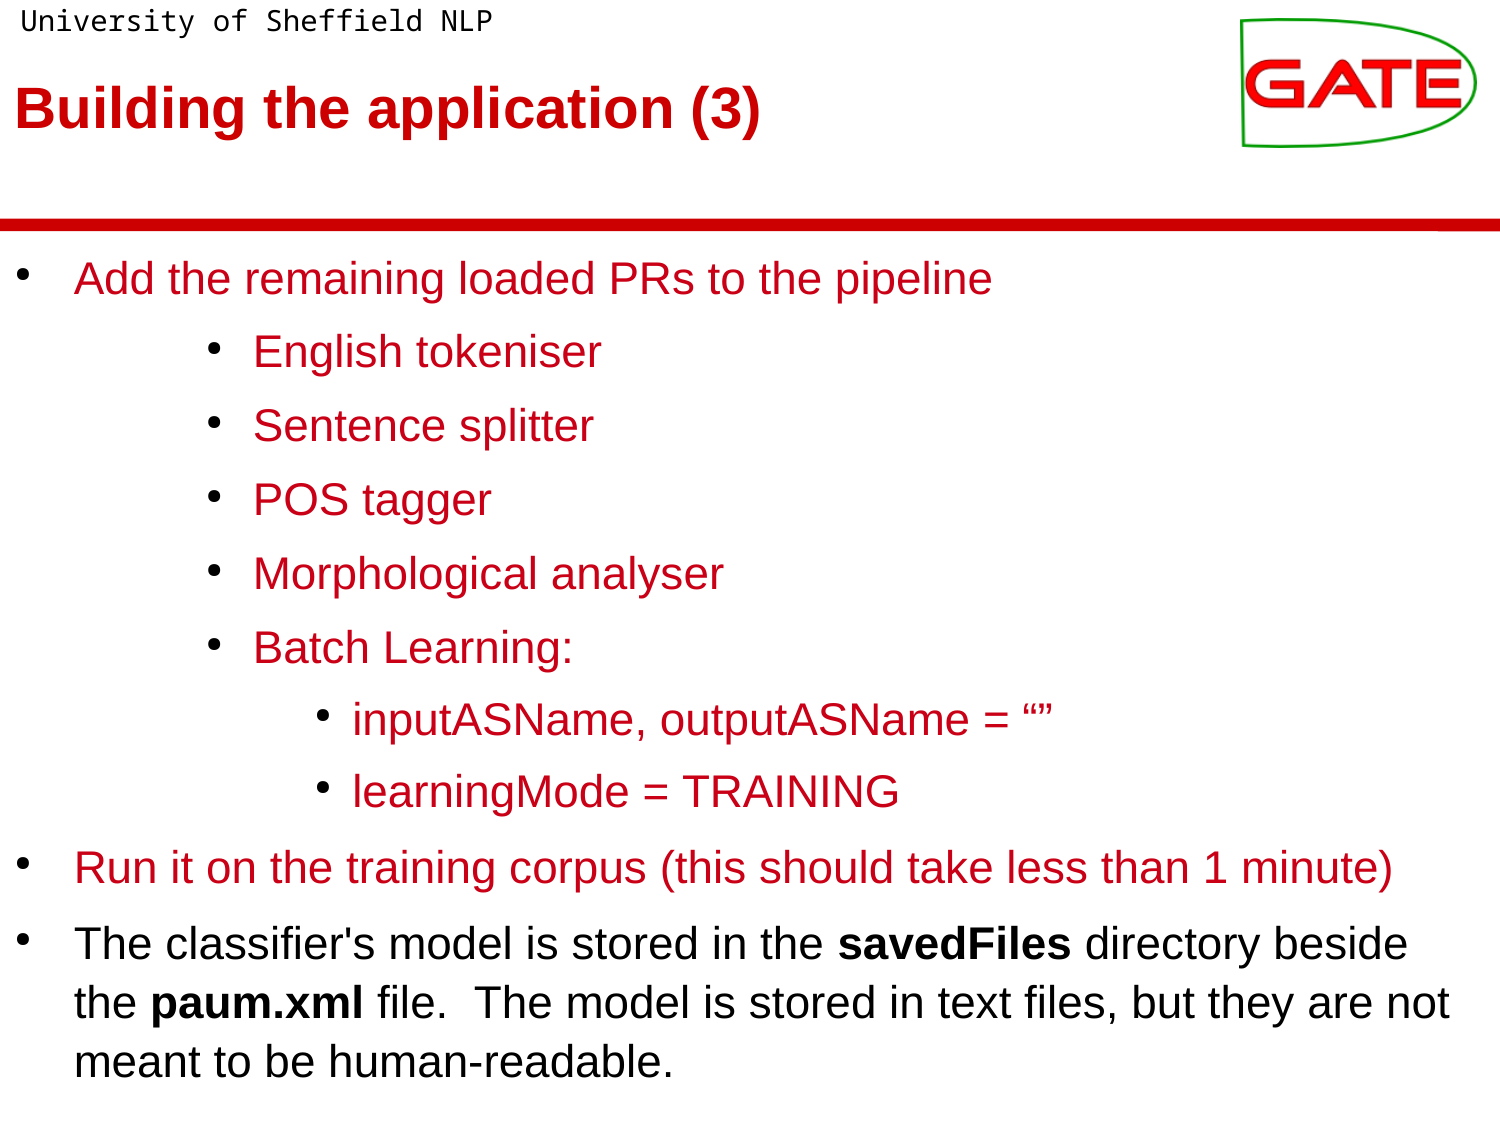

# Building the application (3)
Add the remaining loaded PRs to the pipeline
English tokeniser
Sentence splitter
POS tagger
Morphological analyser
Batch Learning:
inputASName, outputASName = “”
learningMode = TRAINING
Run it on the training corpus (this should take less than 1 minute)
The classifier's model is stored in the savedFiles directory beside the paum.xml file. The model is stored in text files, but they are not meant to be human-readable.